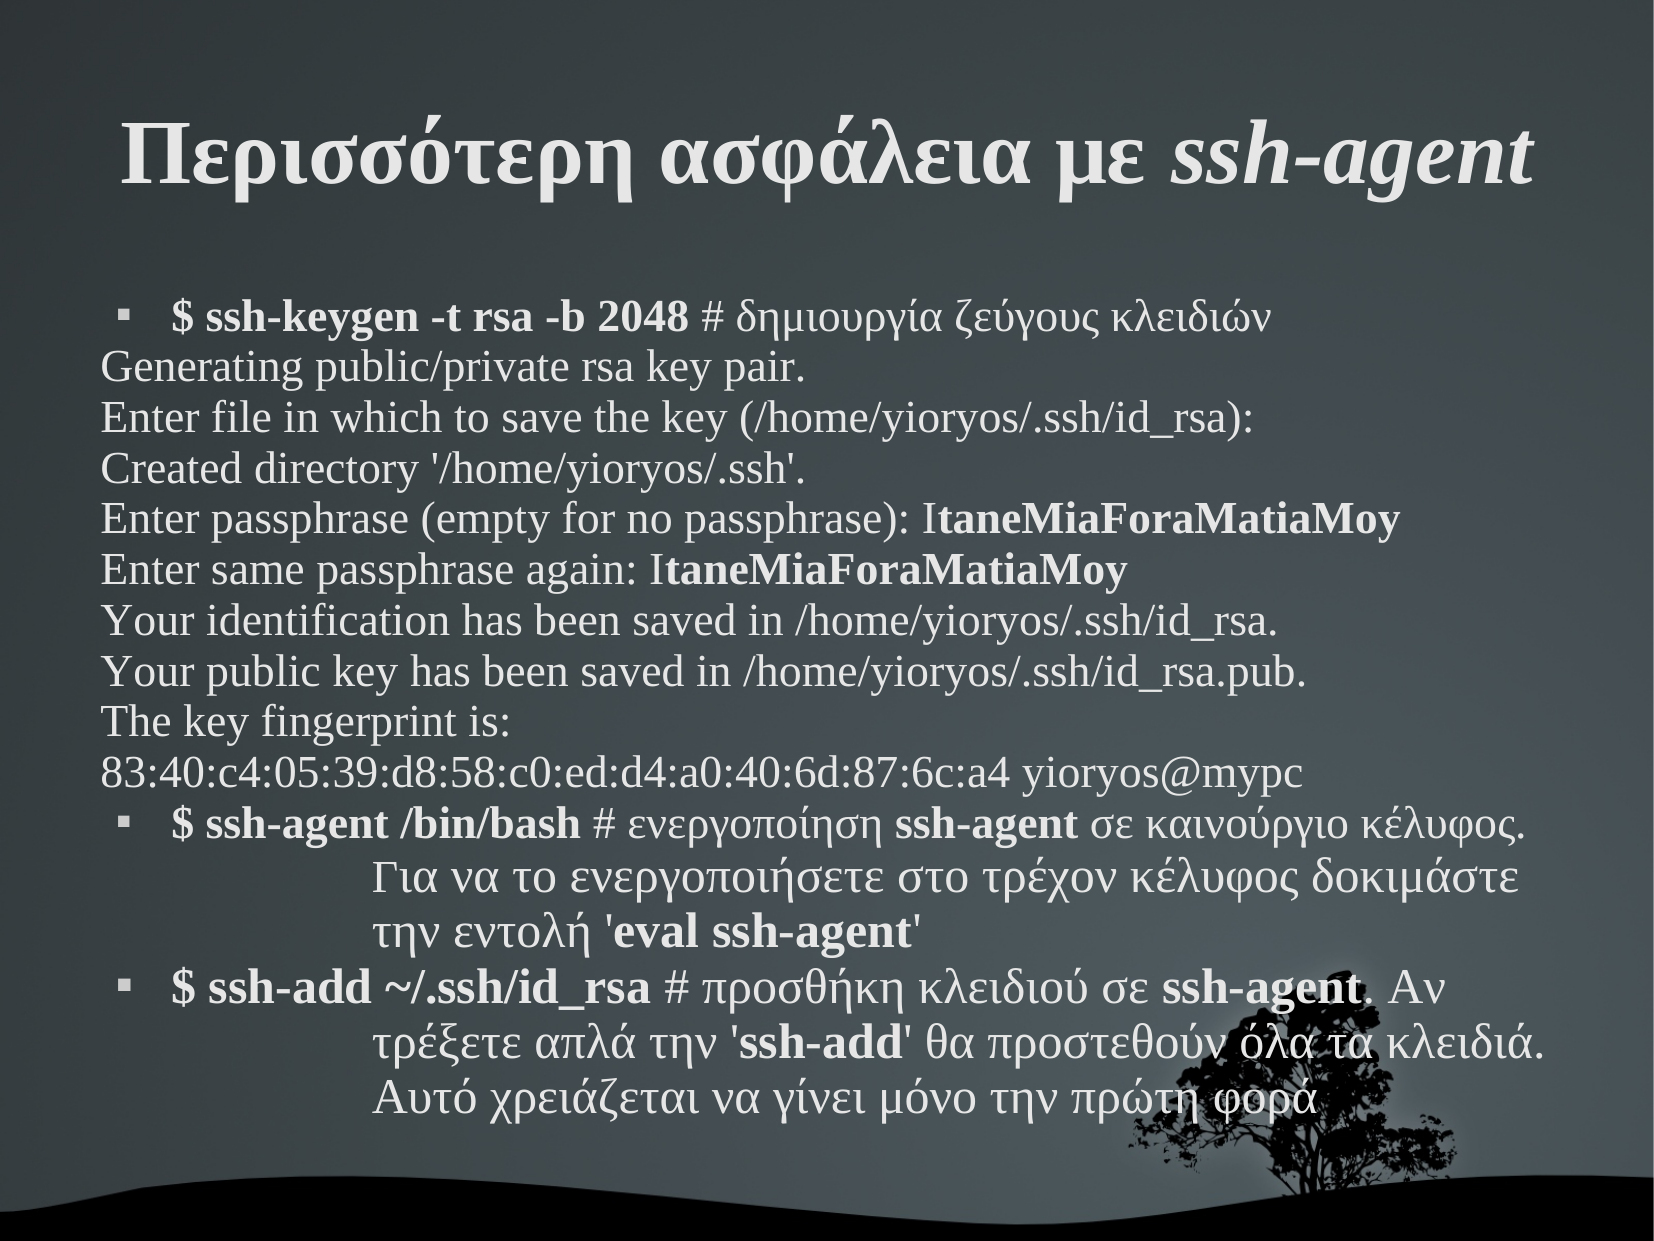

Περισσότερη ασφάλεια με ssh-agent
# $ ssh-keygen -t rsa -b 2048 # δημιουργία ζεύγους κλειδιών
Generating public/private rsa key pair.
Enter file in which to save the key (/home/yioryos/.ssh/id_rsa):
Created directory '/home/yioryos/.ssh'.
Enter passphrase (empty for no passphrase): ItaneMiaForaMatiaMoy
Enter same passphrase again: ItaneMiaForaMatiaMoy
Your identification has been saved in /home/yioryos/.ssh/id_rsa.
Your public key has been saved in /home/yioryos/.ssh/id_rsa.pub.
The key fingerprint is:
83:40:c4:05:39:d8:58:c0:ed:d4:a0:40:6d:87:6c:a4 yioryos@mypc
$ ssh-agent /bin/bash # ενεργοποίηση ssh-agent σε καινούργιο κέλυφος. 			Για να το ενεργοποιήσετε στο τρέχον κέλυφος δοκιμάστε 			την εντολή 'eval ssh-agent'
$ ssh-add ~/.ssh/id_rsa # προσθήκη κλειδιού σε ssh-agent. Αν 				τρέξετε απλά την 'ssh-add' θα προστεθούν όλα τα κλειδιά. 		Αυτό χρειάζεται να γίνει μόνο την πρώτη φορά